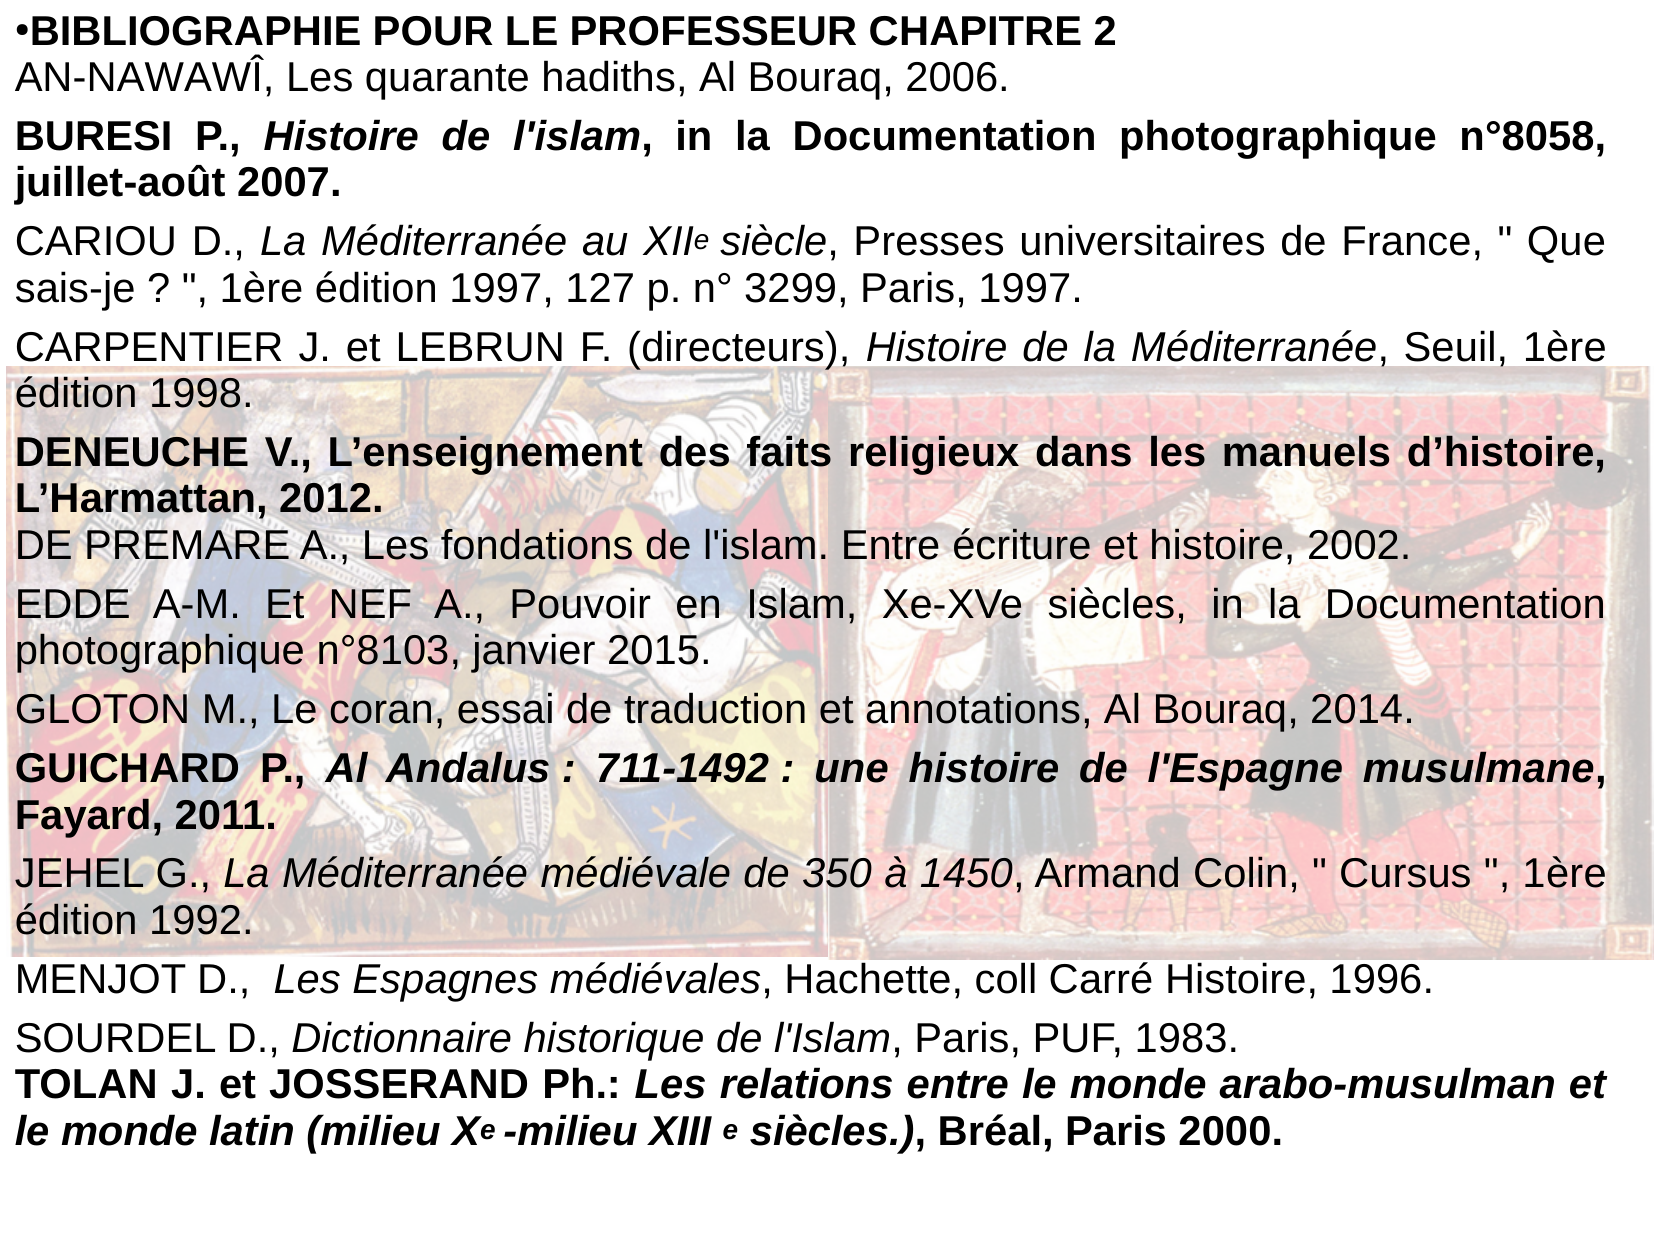

BIBLIOGRAPHIE POUR LE PROFESSEUR CHAPITRE 2
AN-NAWAWÎ, Les quarante hadiths, Al Bouraq, 2006.
BURESI P., Histoire de l'islam, in la Documentation photographique n°8058, juillet-août 2007.
CARIOU D., La Méditerranée au XIIe siècle, Presses universitaires de France, " Que sais-je ? ", 1ère édition 1997, 127 p. n° 3299, Paris, 1997.
CARPENTIER J. et LEBRUN F. (directeurs), Histoire de la Méditerranée, Seuil, 1ère édition 1998.
DENEUCHE V., L’enseignement des faits religieux dans les manuels d’histoire, L’Harmattan, 2012.
DE PREMARE A., Les fondations de l'islam. Entre écriture et histoire, 2002.
EDDE A-M. Et NEF A., Pouvoir en Islam, Xe-XVe siècles, in la Documentation photographique n°8103, janvier 2015.
GLOTON M., Le coran, essai de traduction et annotations, Al Bouraq, 2014.
GUICHARD P., Al Andalus : 711-1492 : une histoire de l'Espagne musulmane, Fayard, 2011.
JEHEL G., La Méditerranée médiévale de 350 à 1450, Armand Colin, " Cursus ", 1ère édition 1992.
MENJOT D., Les Espagnes médiévales, Hachette, coll Carré Histoire, 1996.
SOURDEL D., Dictionnaire historique de l'Islam, Paris, PUF, 1983.
TOLAN J. et JOSSERAND Ph.: Les relations entre le monde arabo-musulman et le monde latin (milieu Xe -milieu XIII e siècles.), Bréal, Paris 2000.